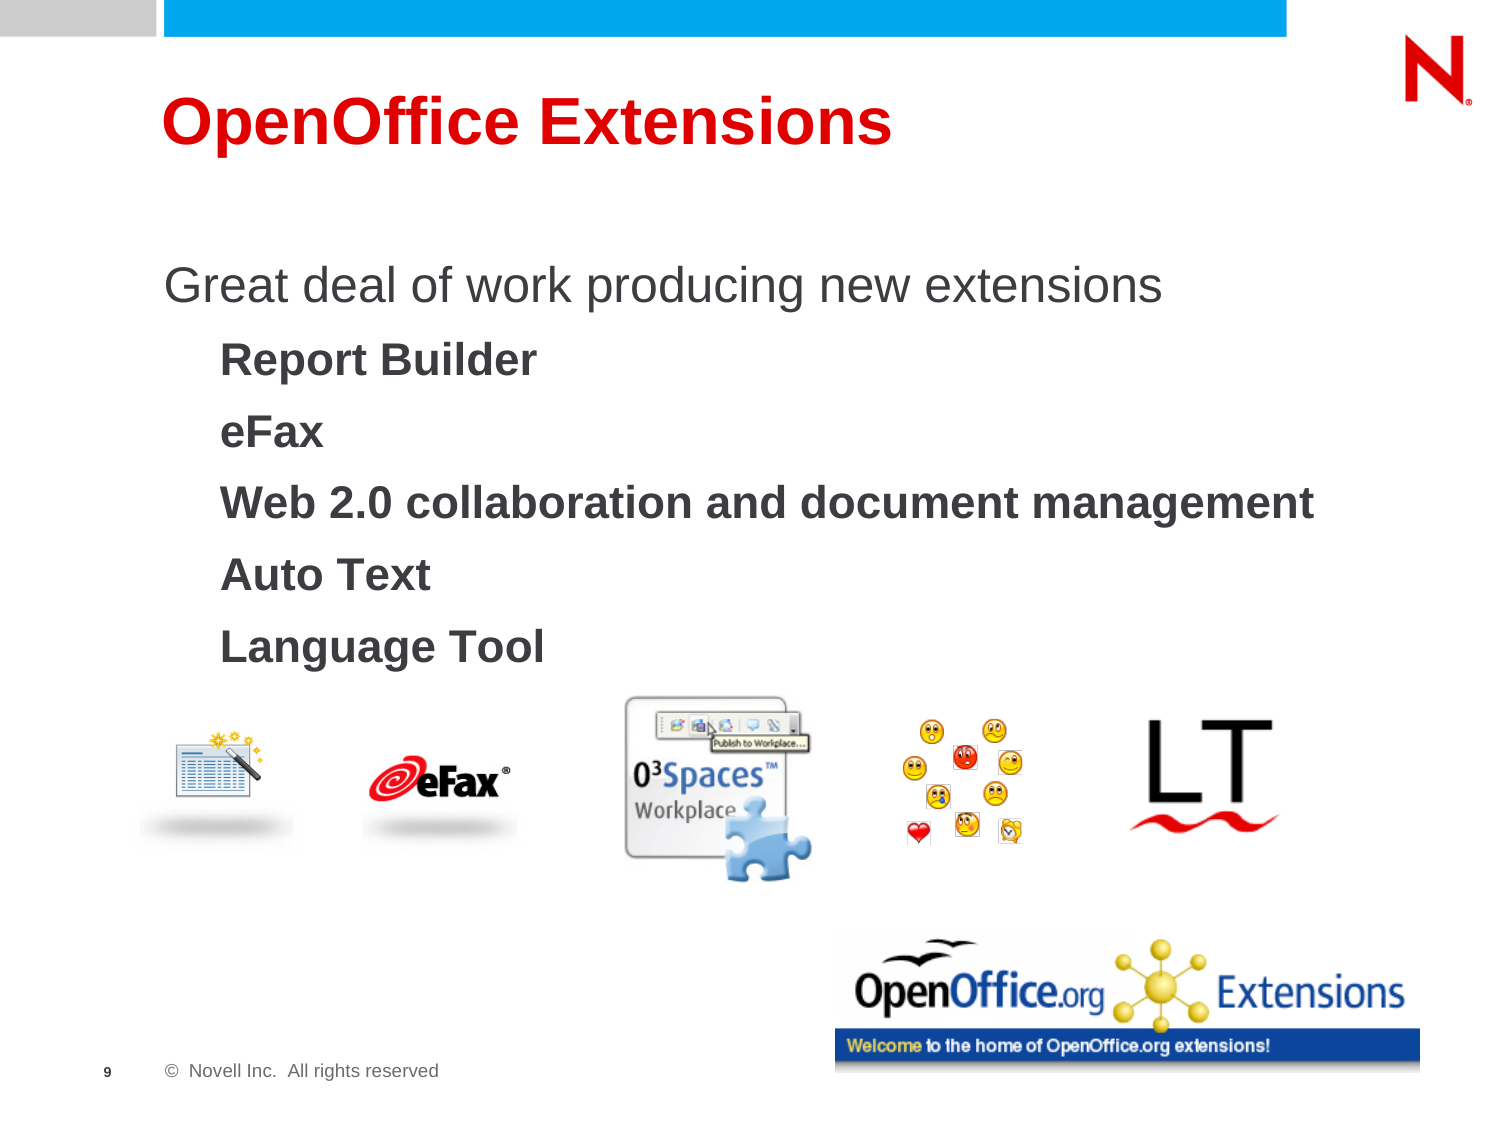

# OpenOffice Extensions
Great deal of work producing new extensions
Report Builder
eFax
Web 2.0 collaboration and document management
Auto Text
Language Tool